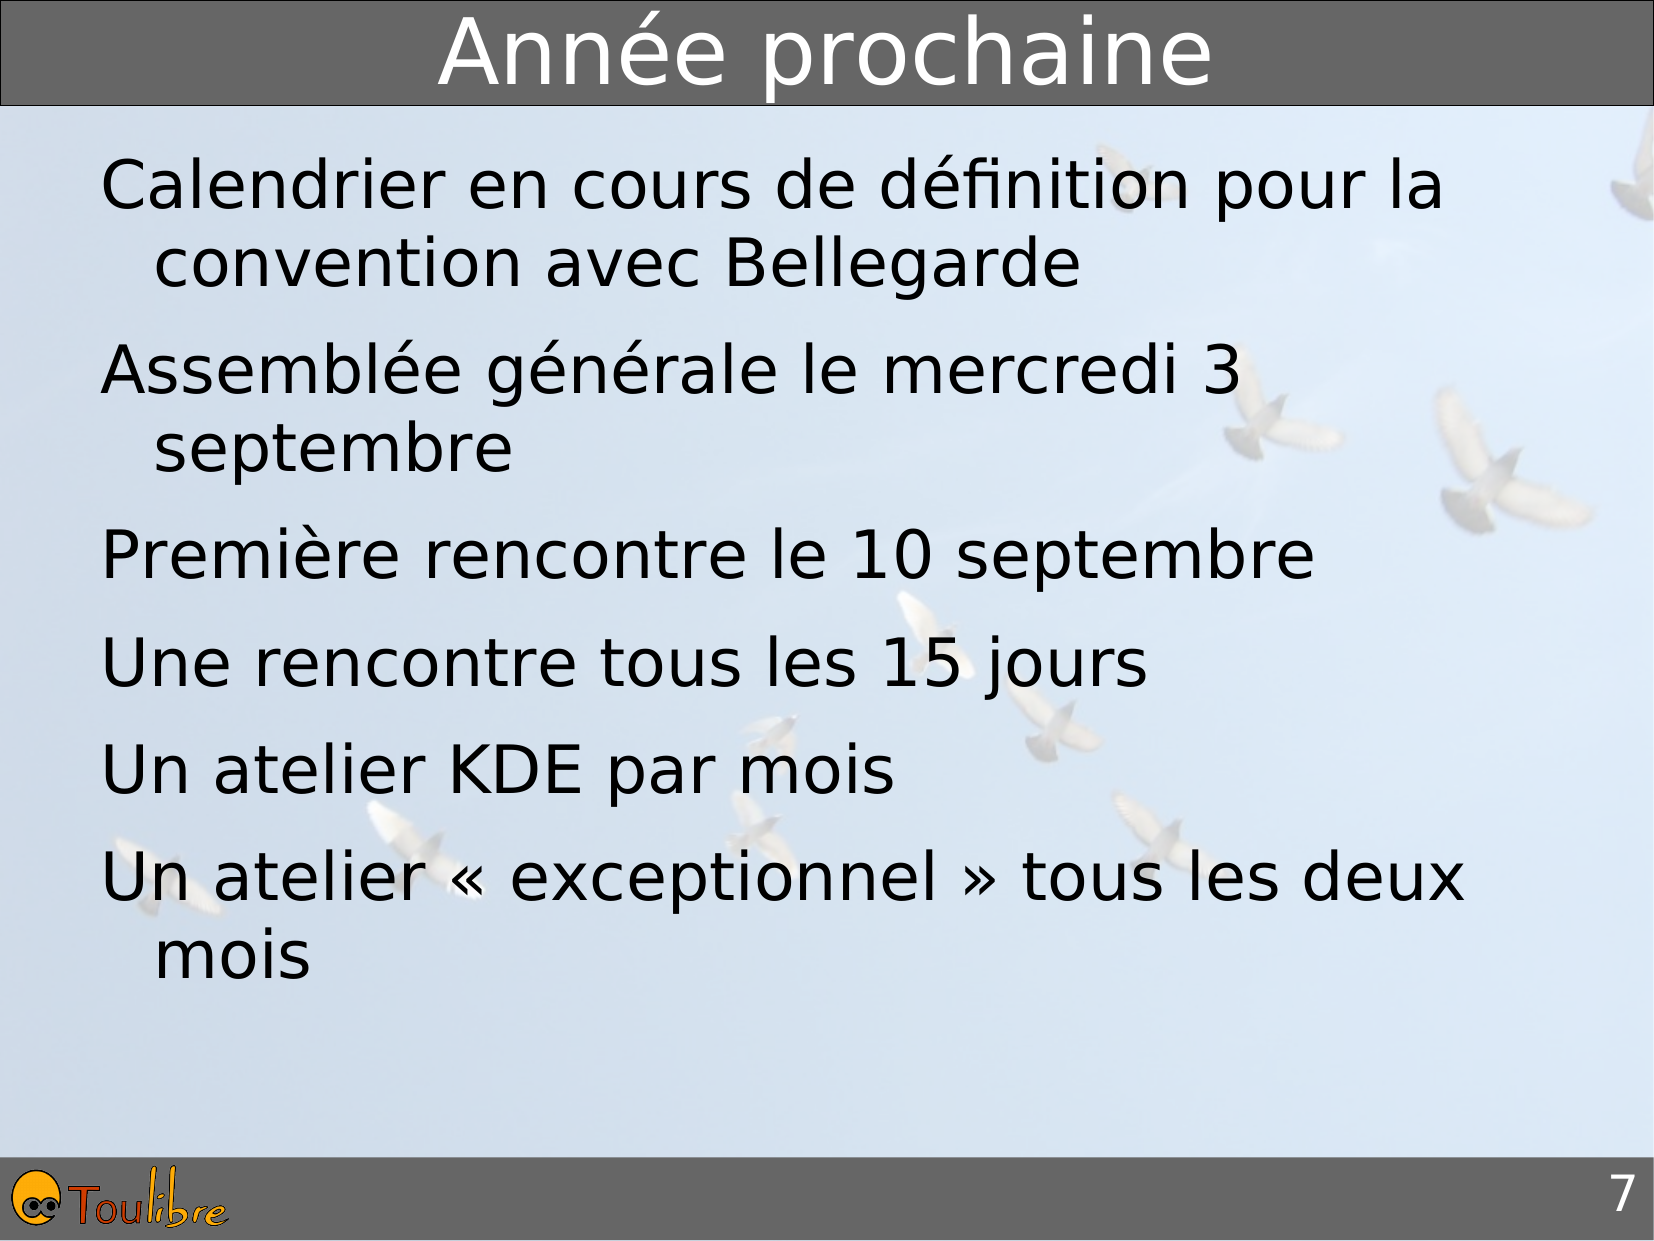

# Année prochaine
Calendrier en cours de définition pour la convention avec Bellegarde
Assemblée générale le mercredi 3 septembre
Première rencontre le 10 septembre
Une rencontre tous les 15 jours
Un atelier KDE par mois
Un atelier « exceptionnel » tous les deux mois